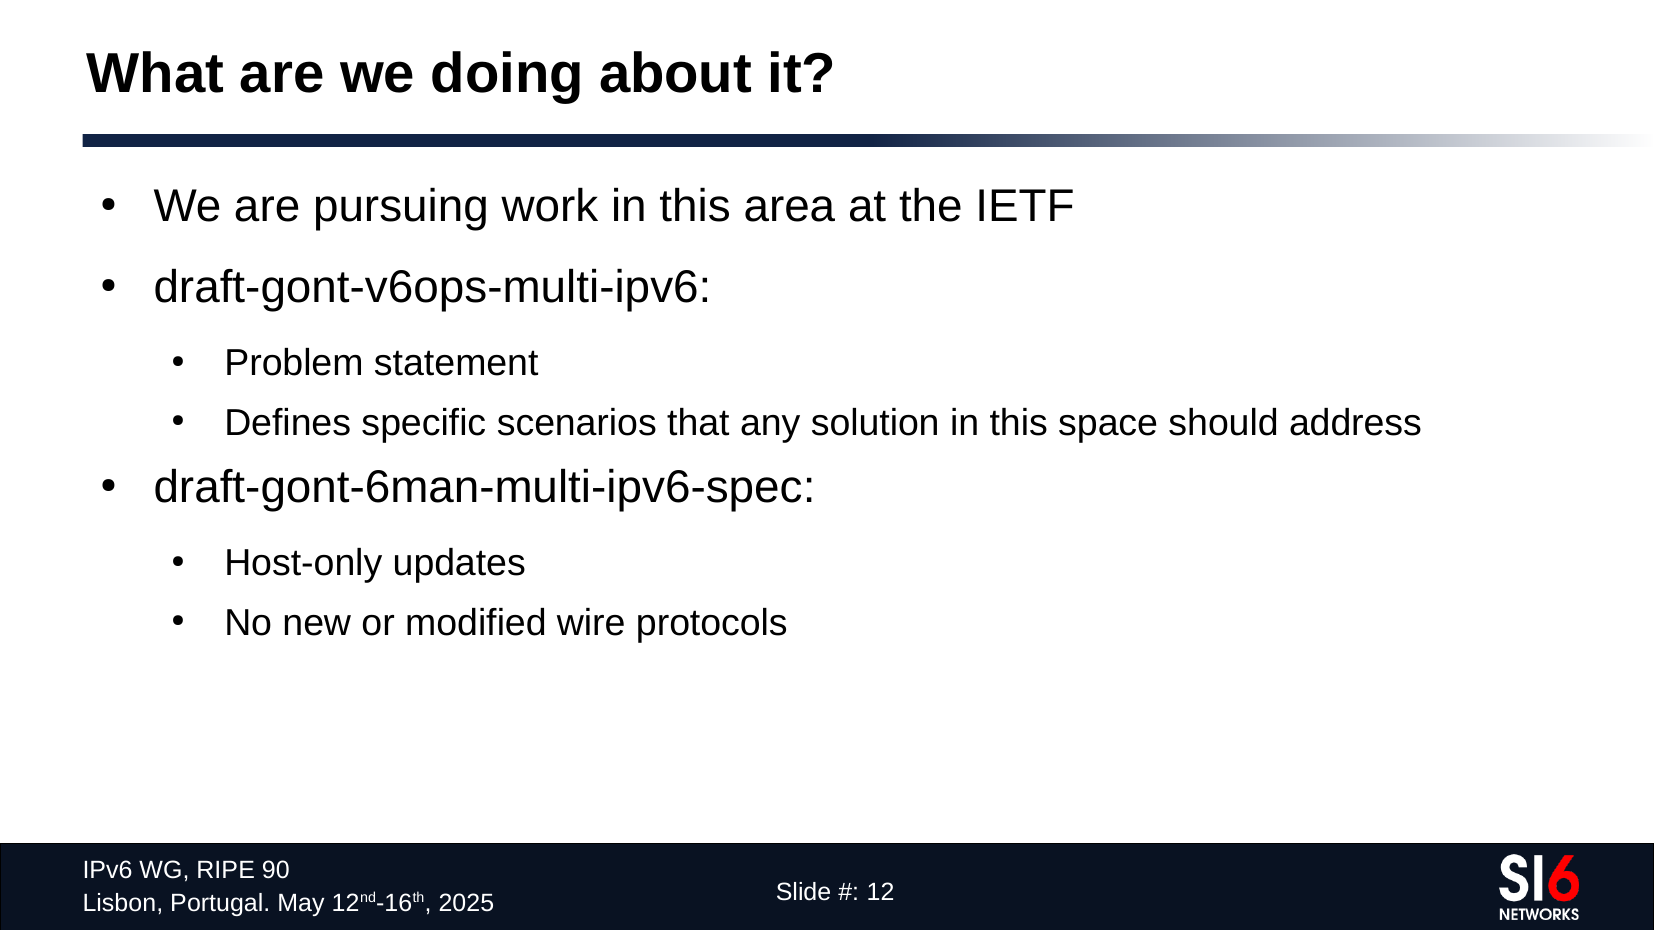

# What are we doing about it?
We are pursuing work in this area at the IETF
draft-gont-v6ops-multi-ipv6:
Problem statement
Defines specific scenarios that any solution in this space should address
draft-gont-6man-multi-ipv6-spec:
Host-only updates
No new or modified wire protocols